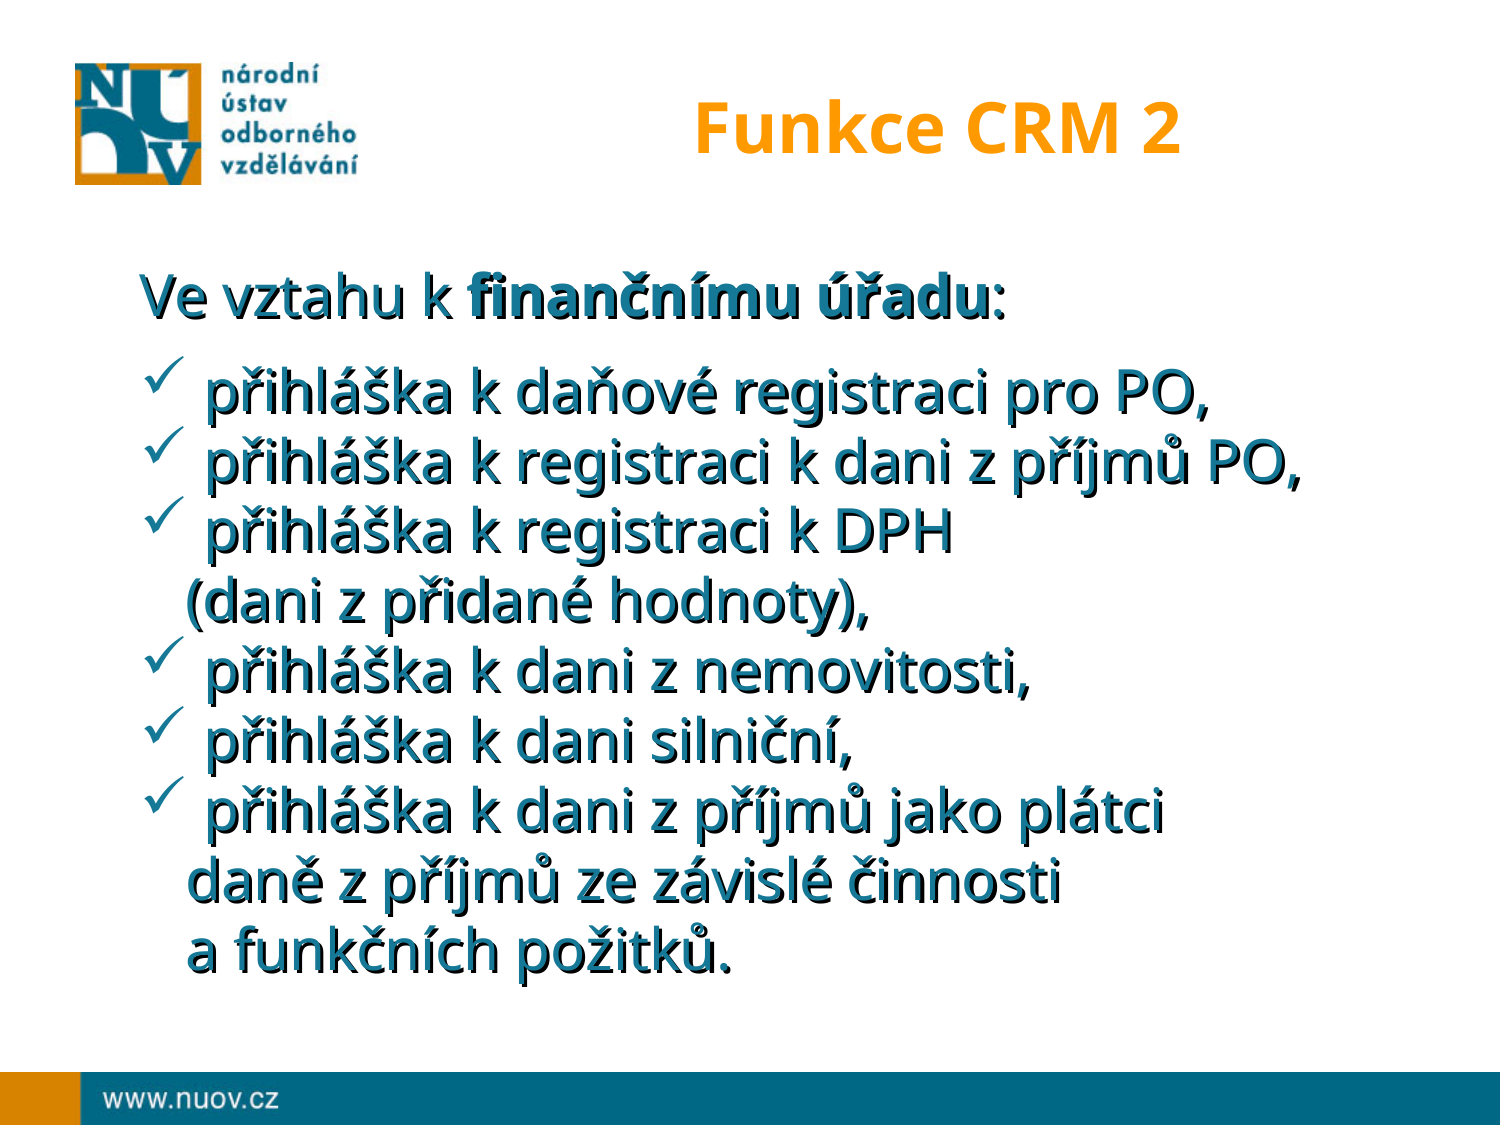

Funkce CRM 2
Ve vztahu k finančnímu úřadu:
 přihláška k daňové registraci pro PO,
 přihláška k registraci k dani z příjmů PO,
 přihláška k registraci k DPH
 (dani z přidané hodnoty),
 přihláška k dani z nemovitosti,
 přihláška k dani silniční,
 přihláška k dani z příjmů jako plátci
 daně z příjmů ze závislé činnosti
 a funkčních požitků.